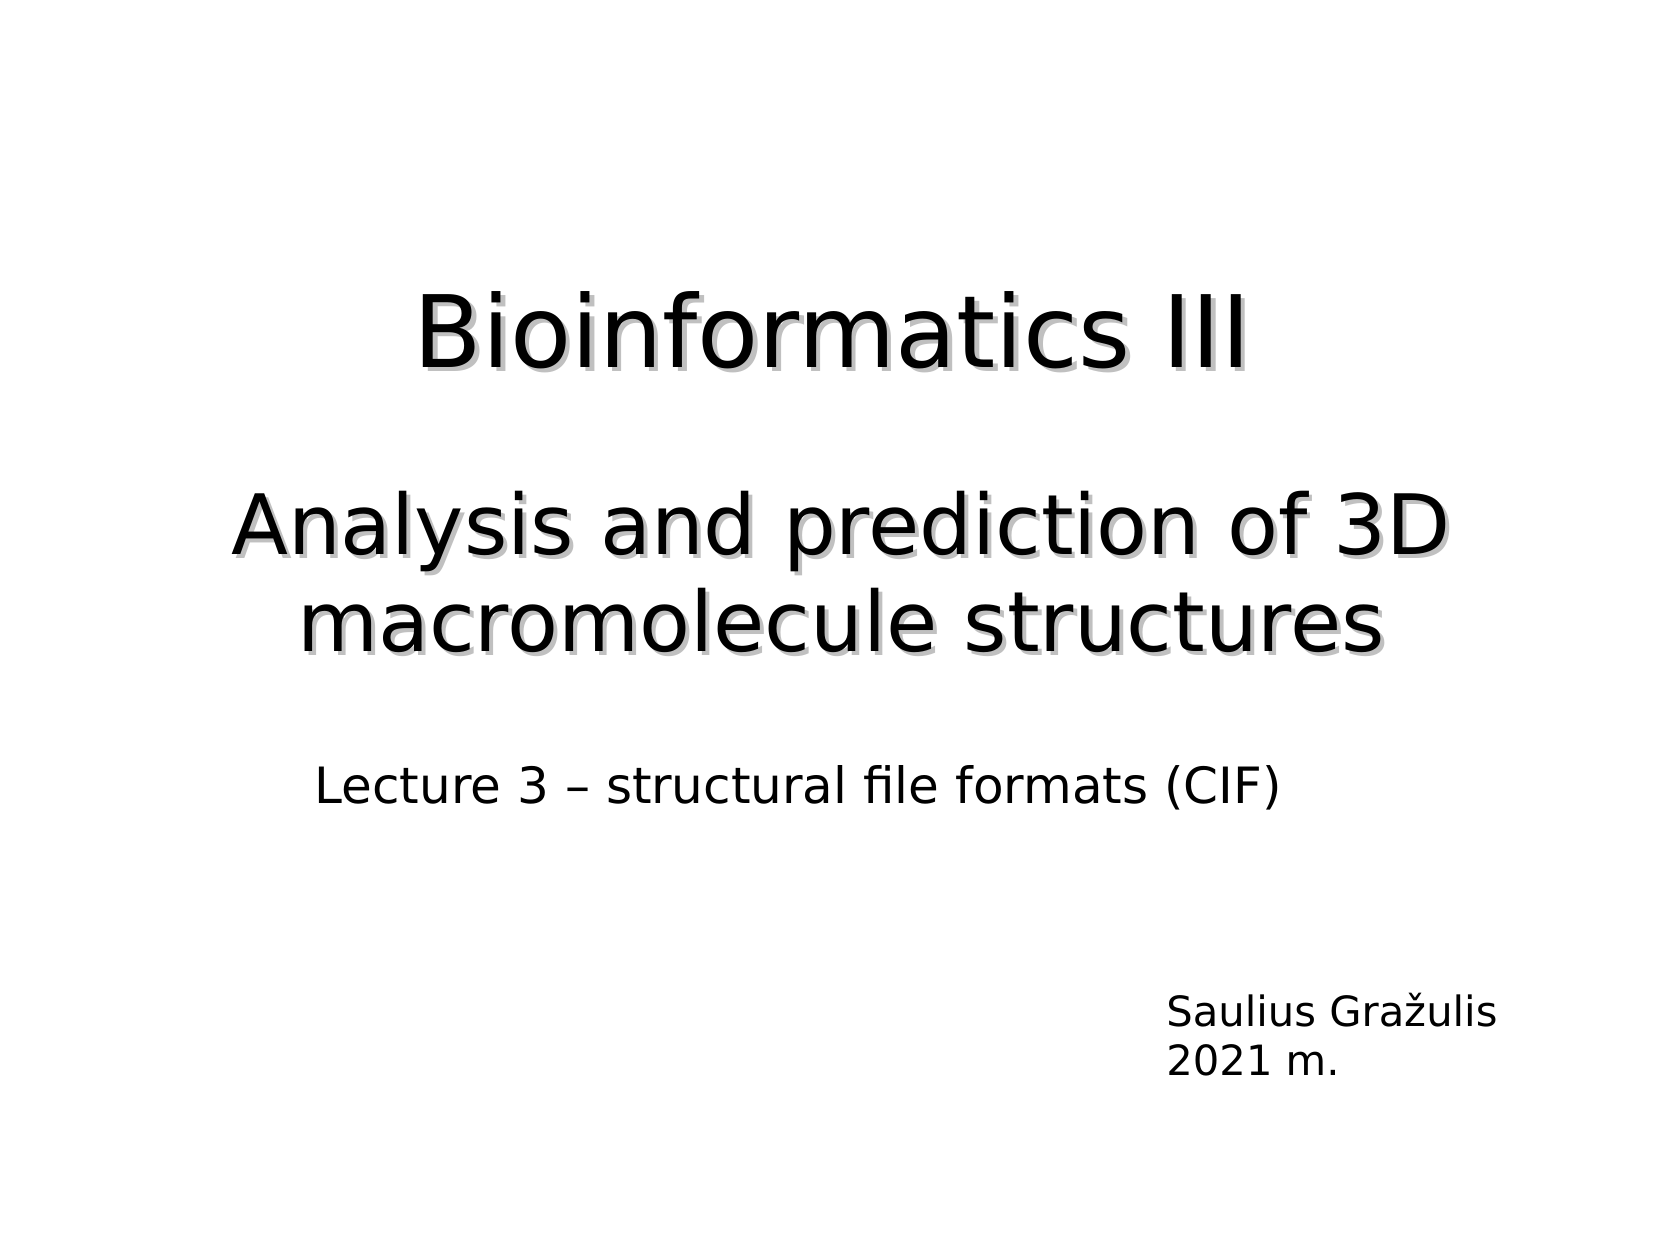

# Bioinformatics III
Analysis and prediction of 3D macromolecule structures
Lecture 3 – structural file formats (CIF)
Saulius Gražulis
2021 m.